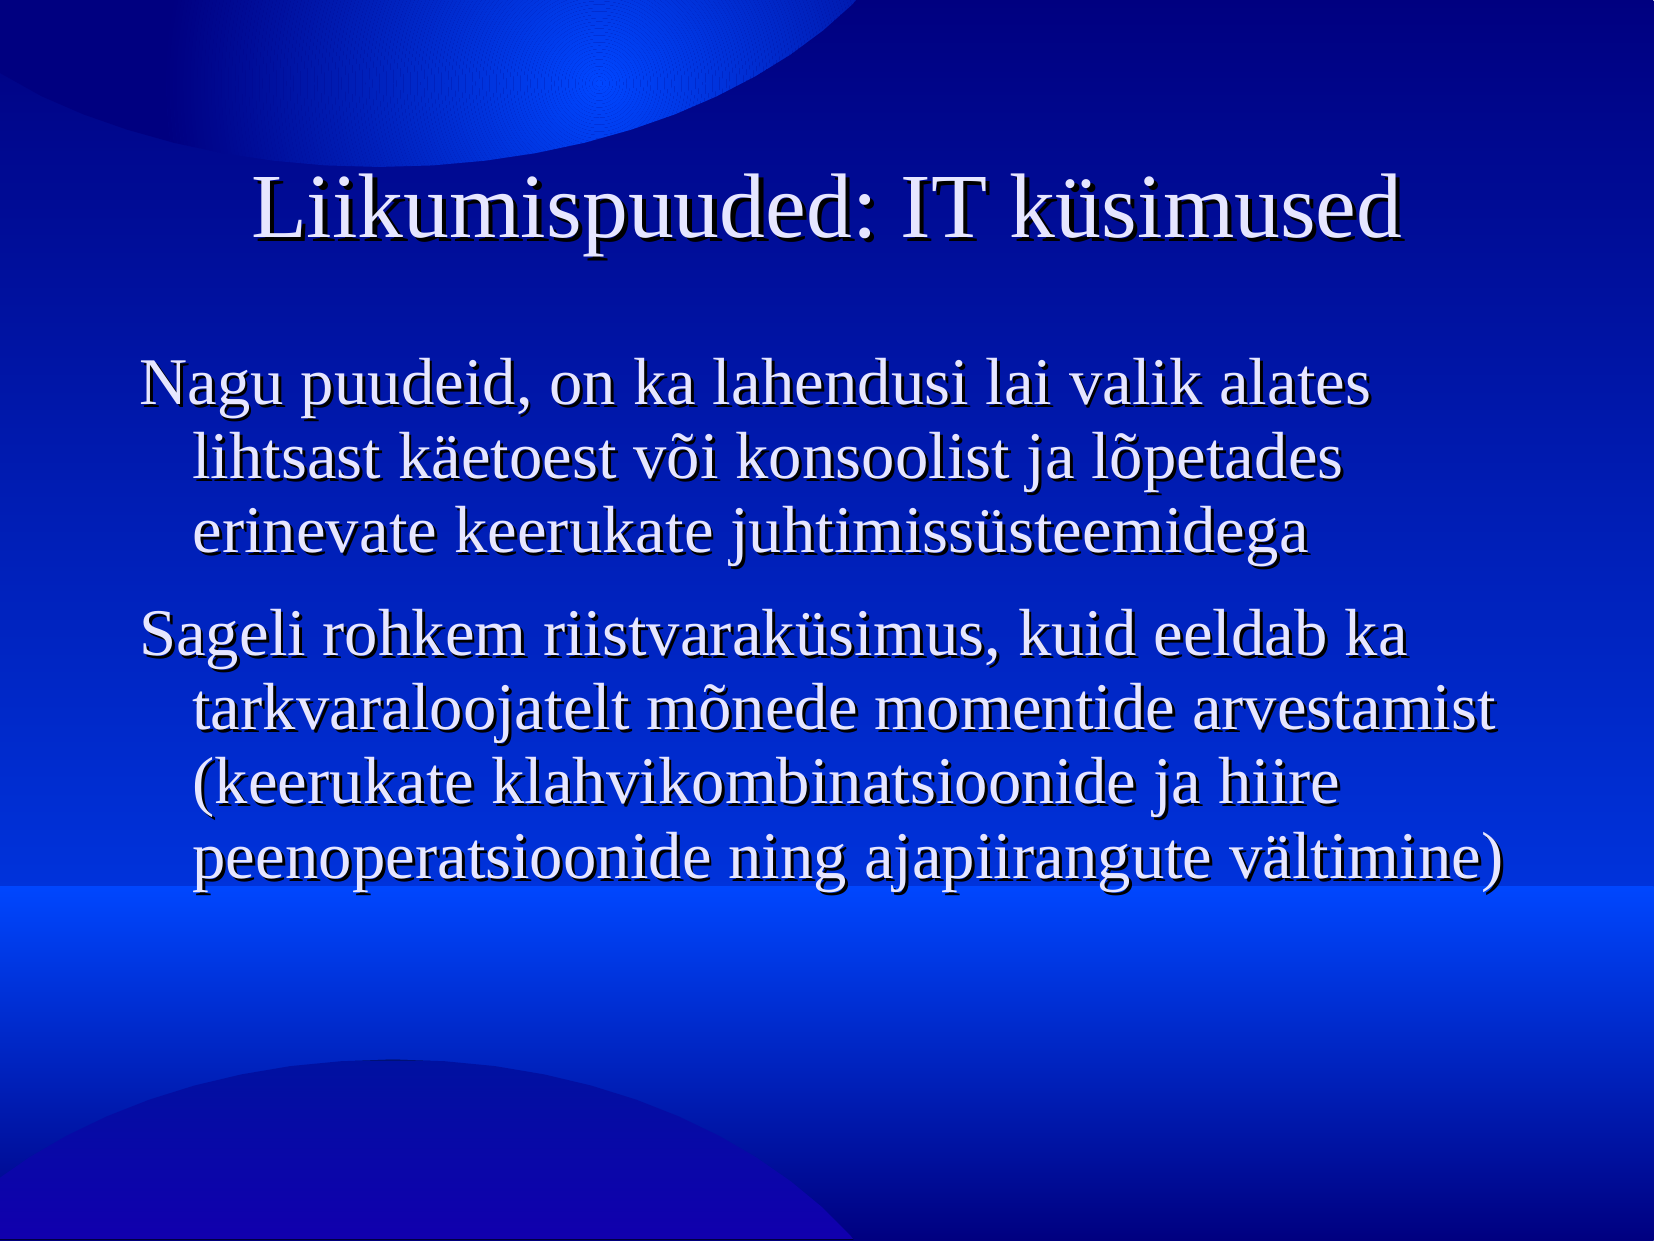

# Liikumispuuded: IT küsimused
Nagu puudeid, on ka lahendusi lai valik alates lihtsast käetoest või konsoolist ja lõpetades erinevate keerukate juhtimissüsteemidega
Sageli rohkem riistvaraküsimus, kuid eeldab ka tarkvaraloojatelt mõnede momentide arvestamist (keerukate klahvikombinatsioonide ja hiire peenoperatsioonide ning ajapiirangute vältimine)